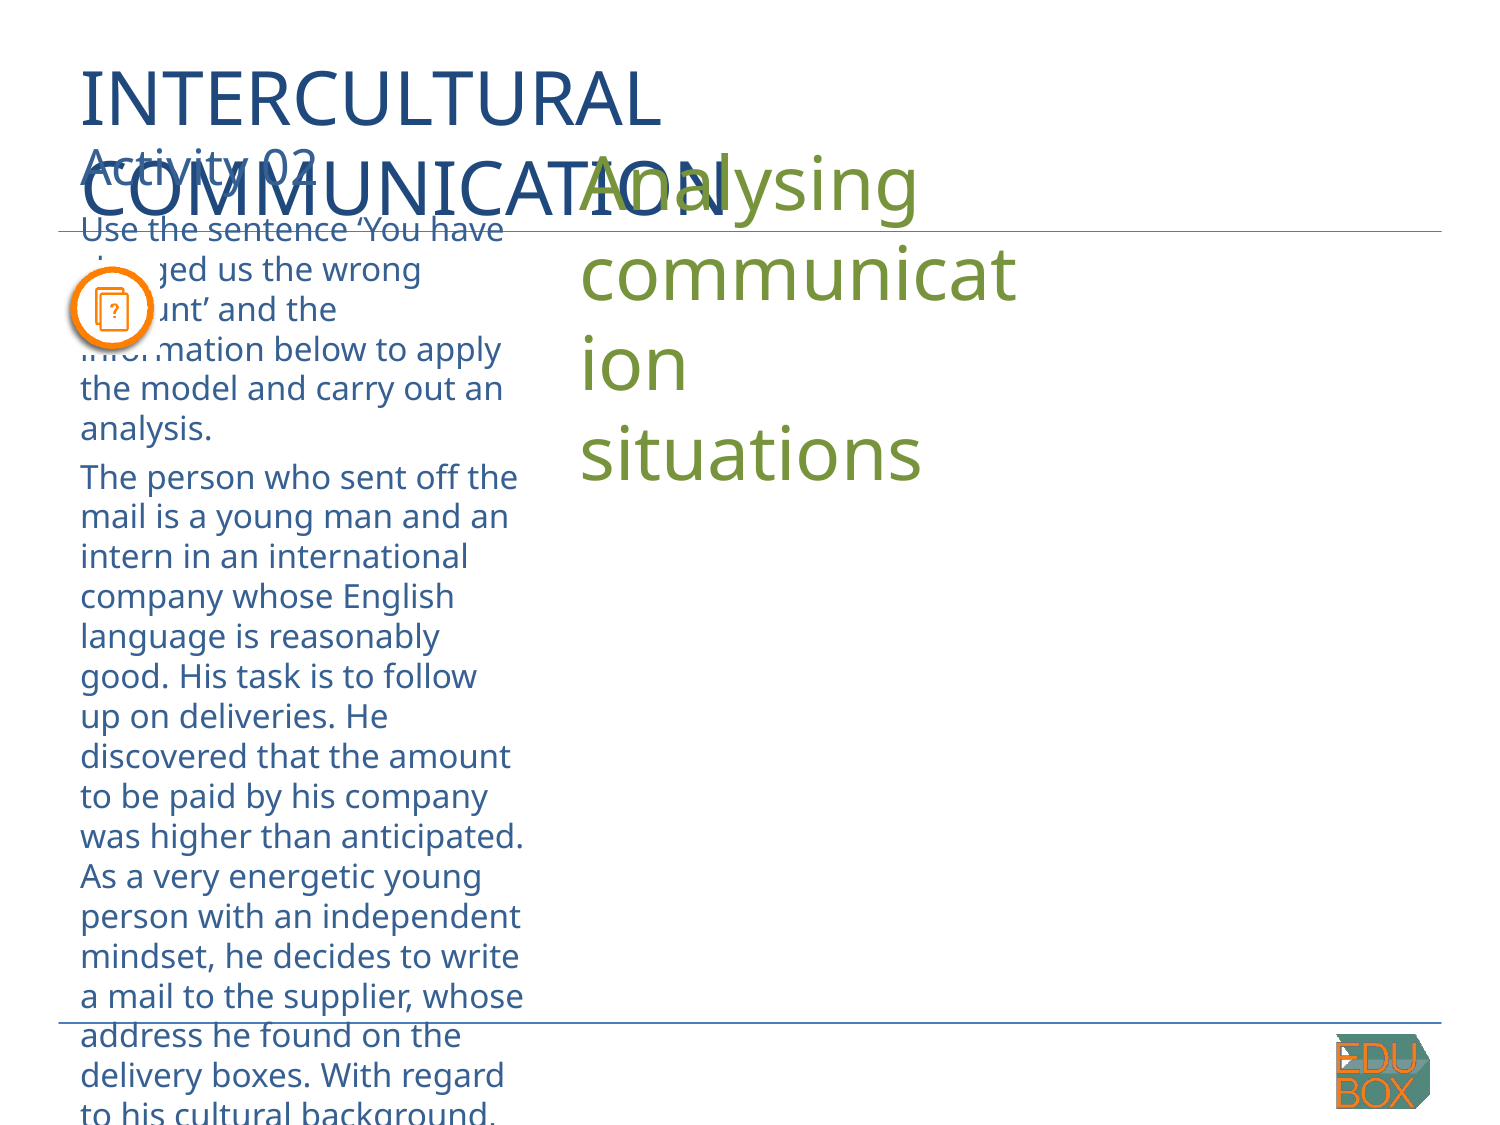

# INTERCULTURAL COMMUNICATION
Activity 02
Use the sentence ‘You have charged us the wrong amount’ and the information below to apply the model and carry out an analysis.
The person who sent off the mail is a young man and an intern in an international company whose English language is reasonably good. His task is to follow up on deliveries. He discovered that the amount to be paid by his company was higher than anticipated. As a very energetic young person with an independent mindset, he decides to write a mail to the supplier, whose address he found on the delivery boxes. With regard to his cultural background, he is used to direct communication and not well acquainted with embellishing his language.
The recipient of the mail is a man who has been working with the international company for many years and so far has never received such a brief email and complaint. His personality could be described as very laid-back and friendly. Openness and friendliness is also a feature of his cultural environment.
Be ready to present your findings.
Analysing communication situations